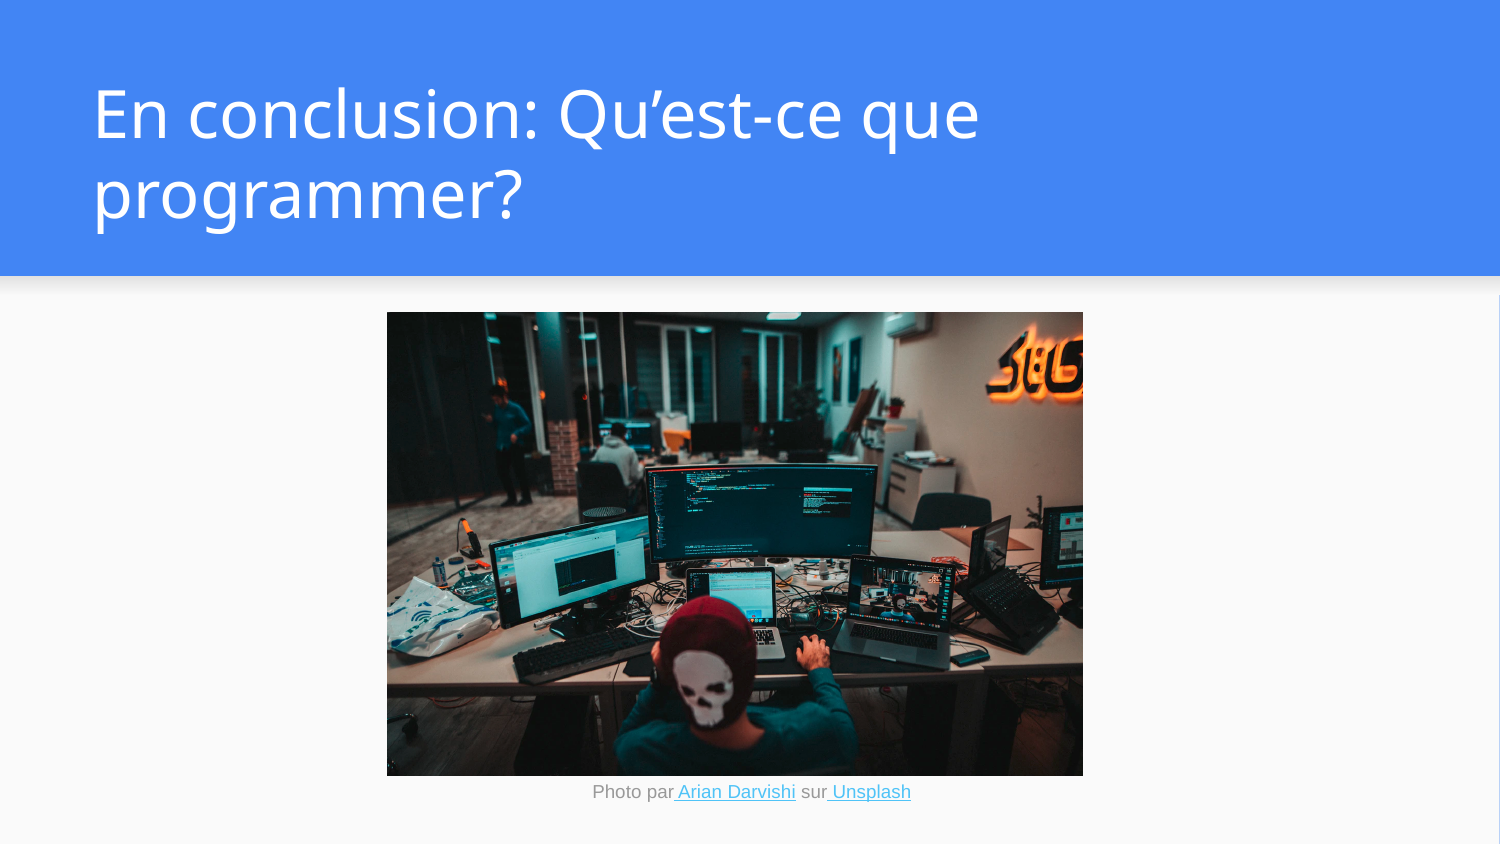

# En conclusion: Qu’est-ce que programmer?
Photo par Arian Darvishi sur Unsplash